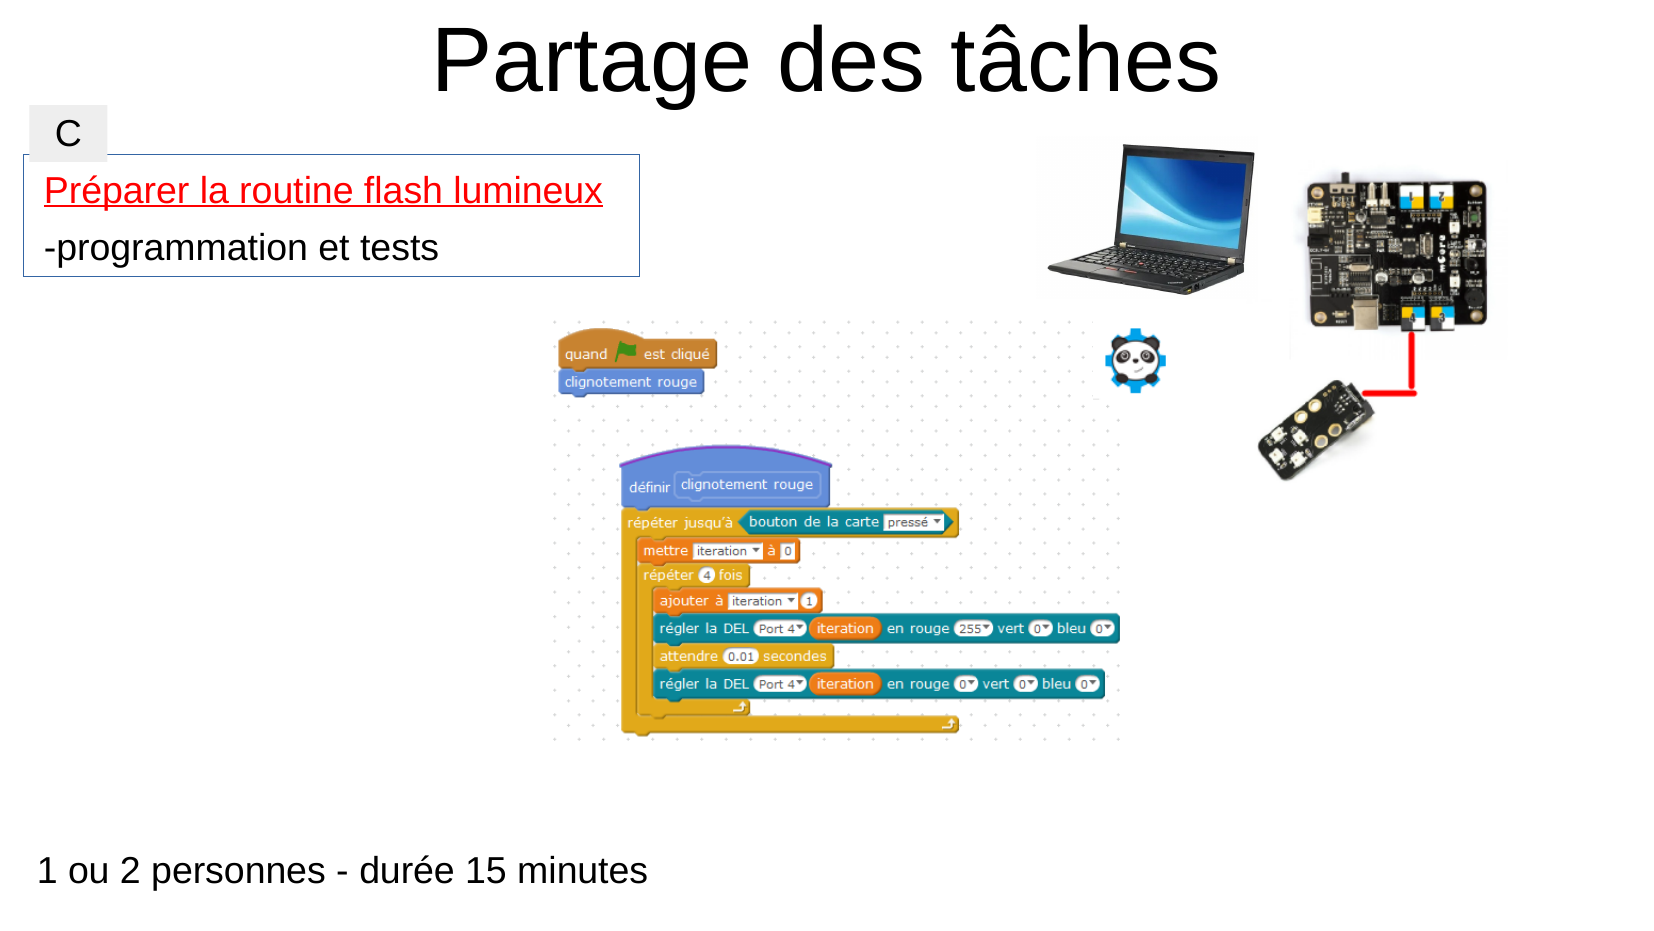

# Partage des tâches
C
Préparer la routine flash lumineux
-programmation et tests
1 ou 2 personnes - durée 15 minutes